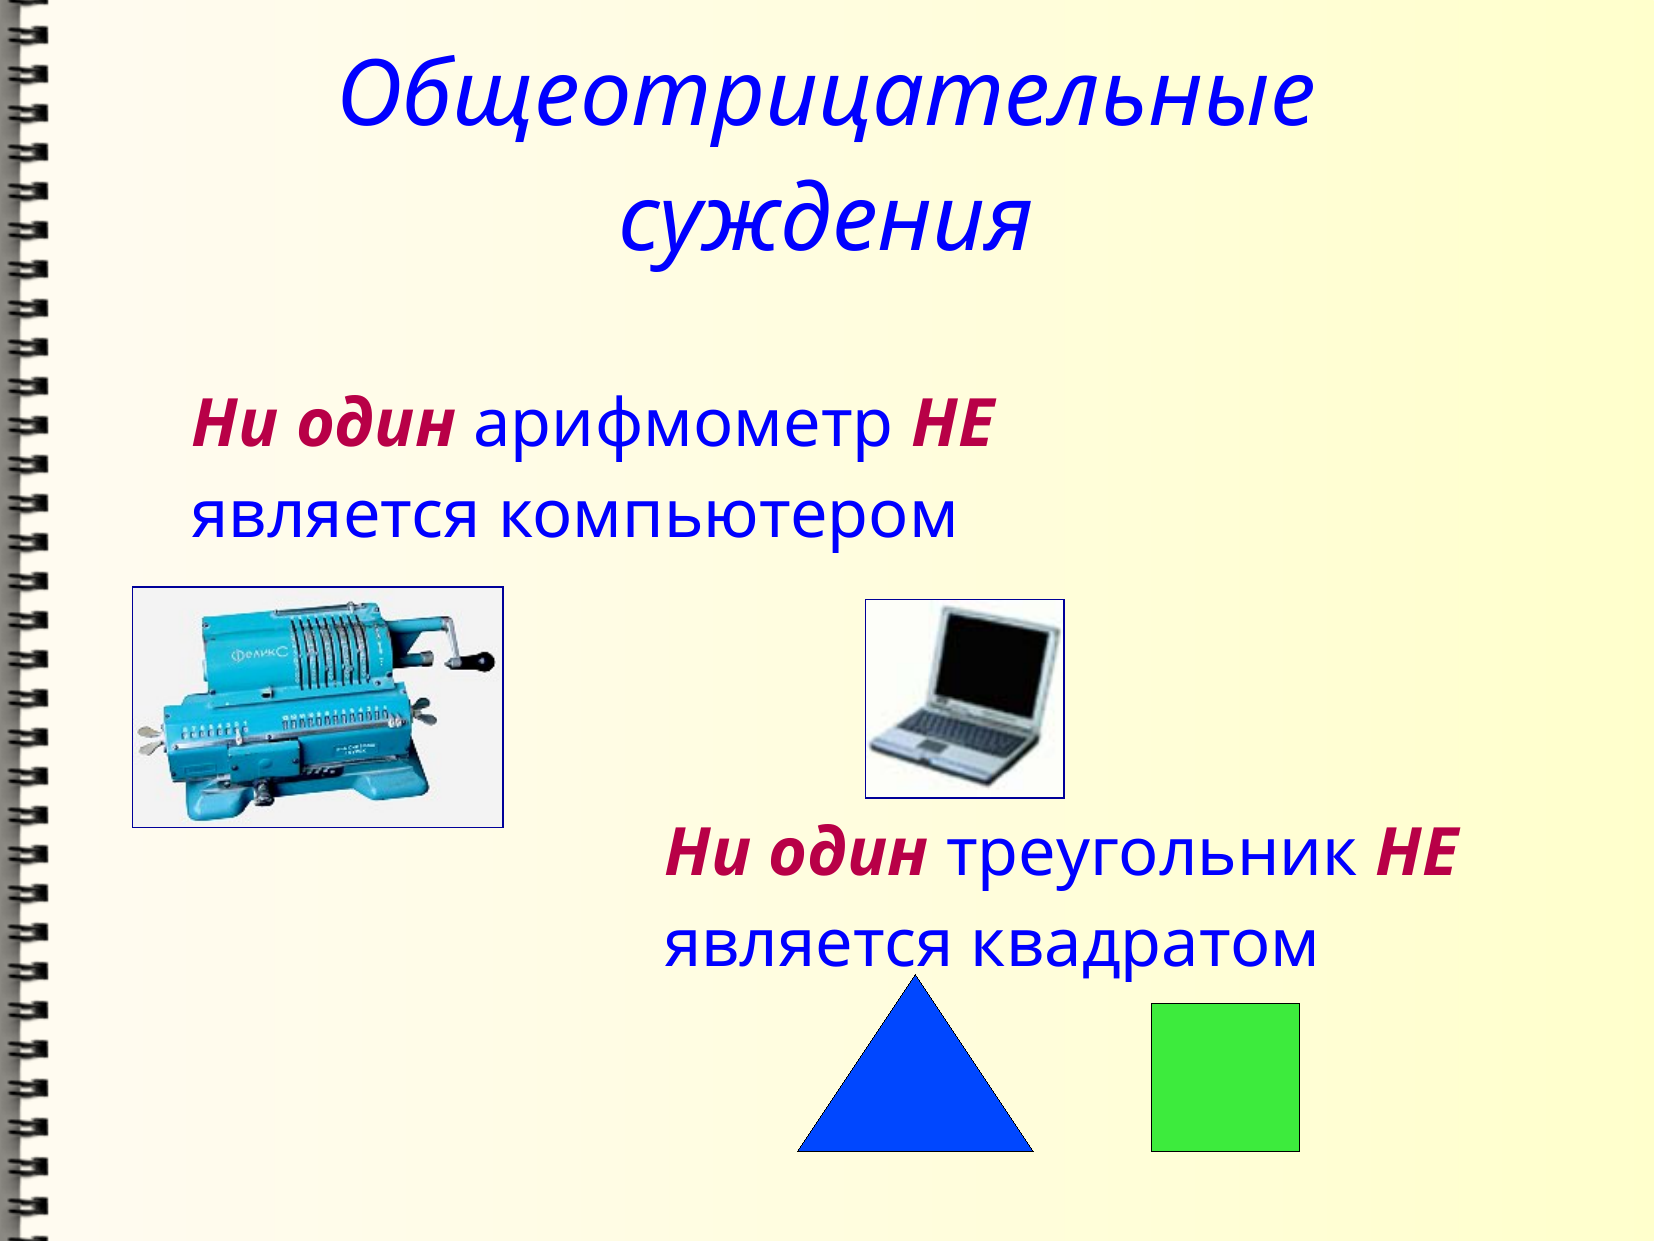

# Общеотрицательные суждения
Ни один арифмометр НЕ является компьютером
Ни один треугольник НЕ является квадратом